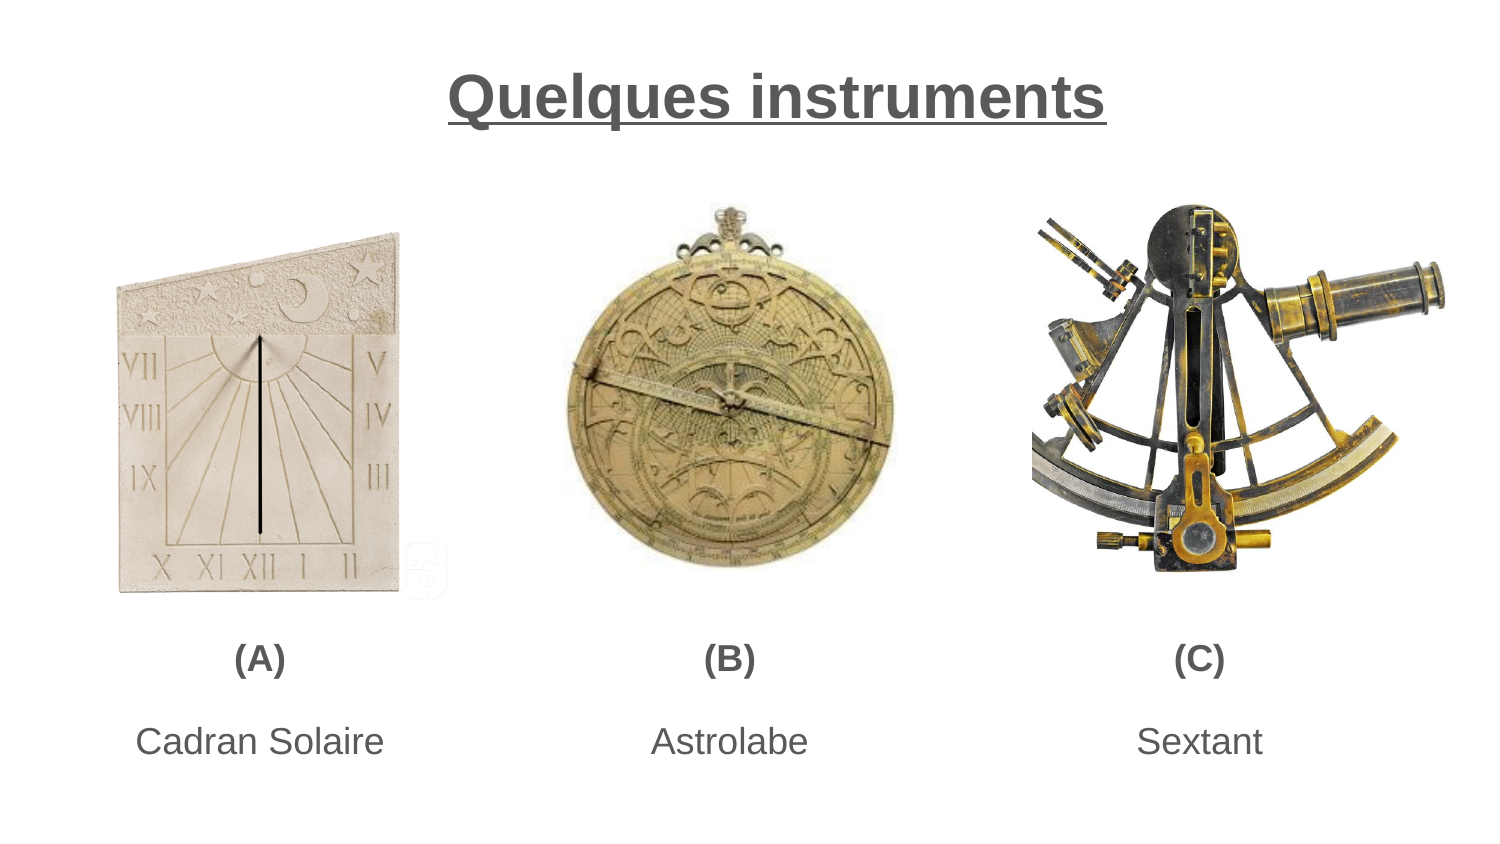

Quelques instruments
(A)
(B)
(C)
Cadran Solaire
Astrolabe
Sextant